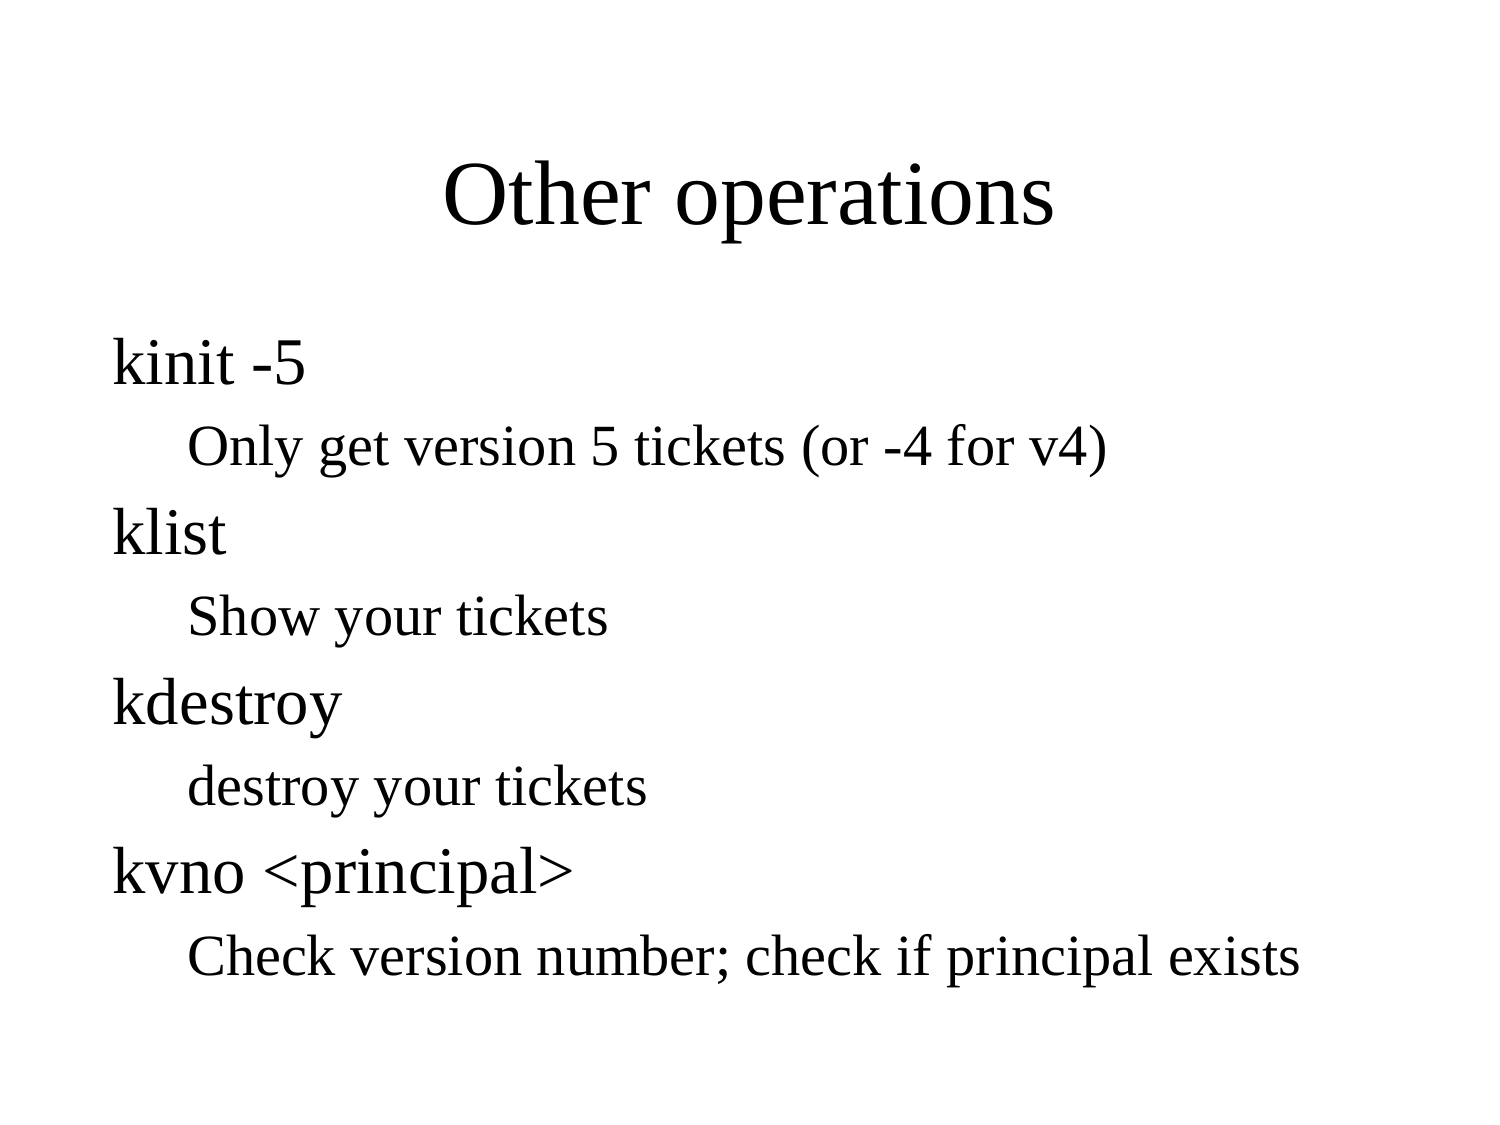

# Other operations
kinit -5
Only get version 5 tickets (or -4 for v4)
klist
Show your tickets
kdestroy
destroy your tickets
kvno <principal>
Check version number; check if principal exists